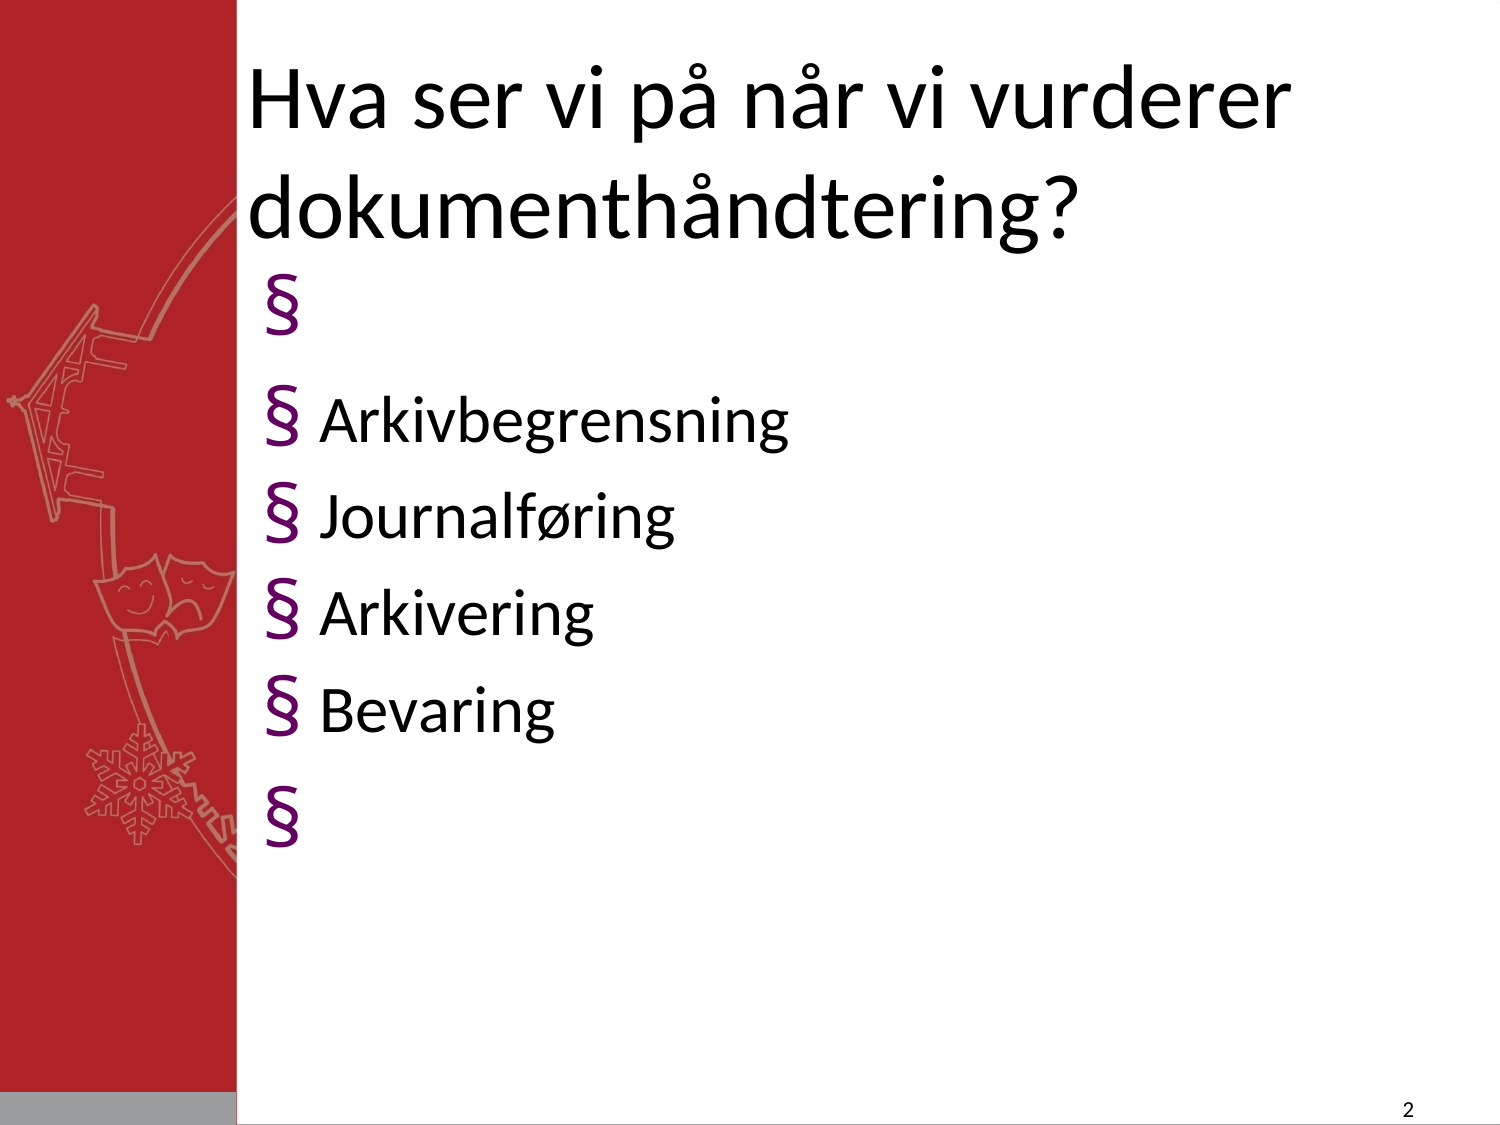

# Hva ser vi på når vi vurderer dokumenthåndtering?
Arkivbegrensning
Journalføring
Arkivering
Bevaring